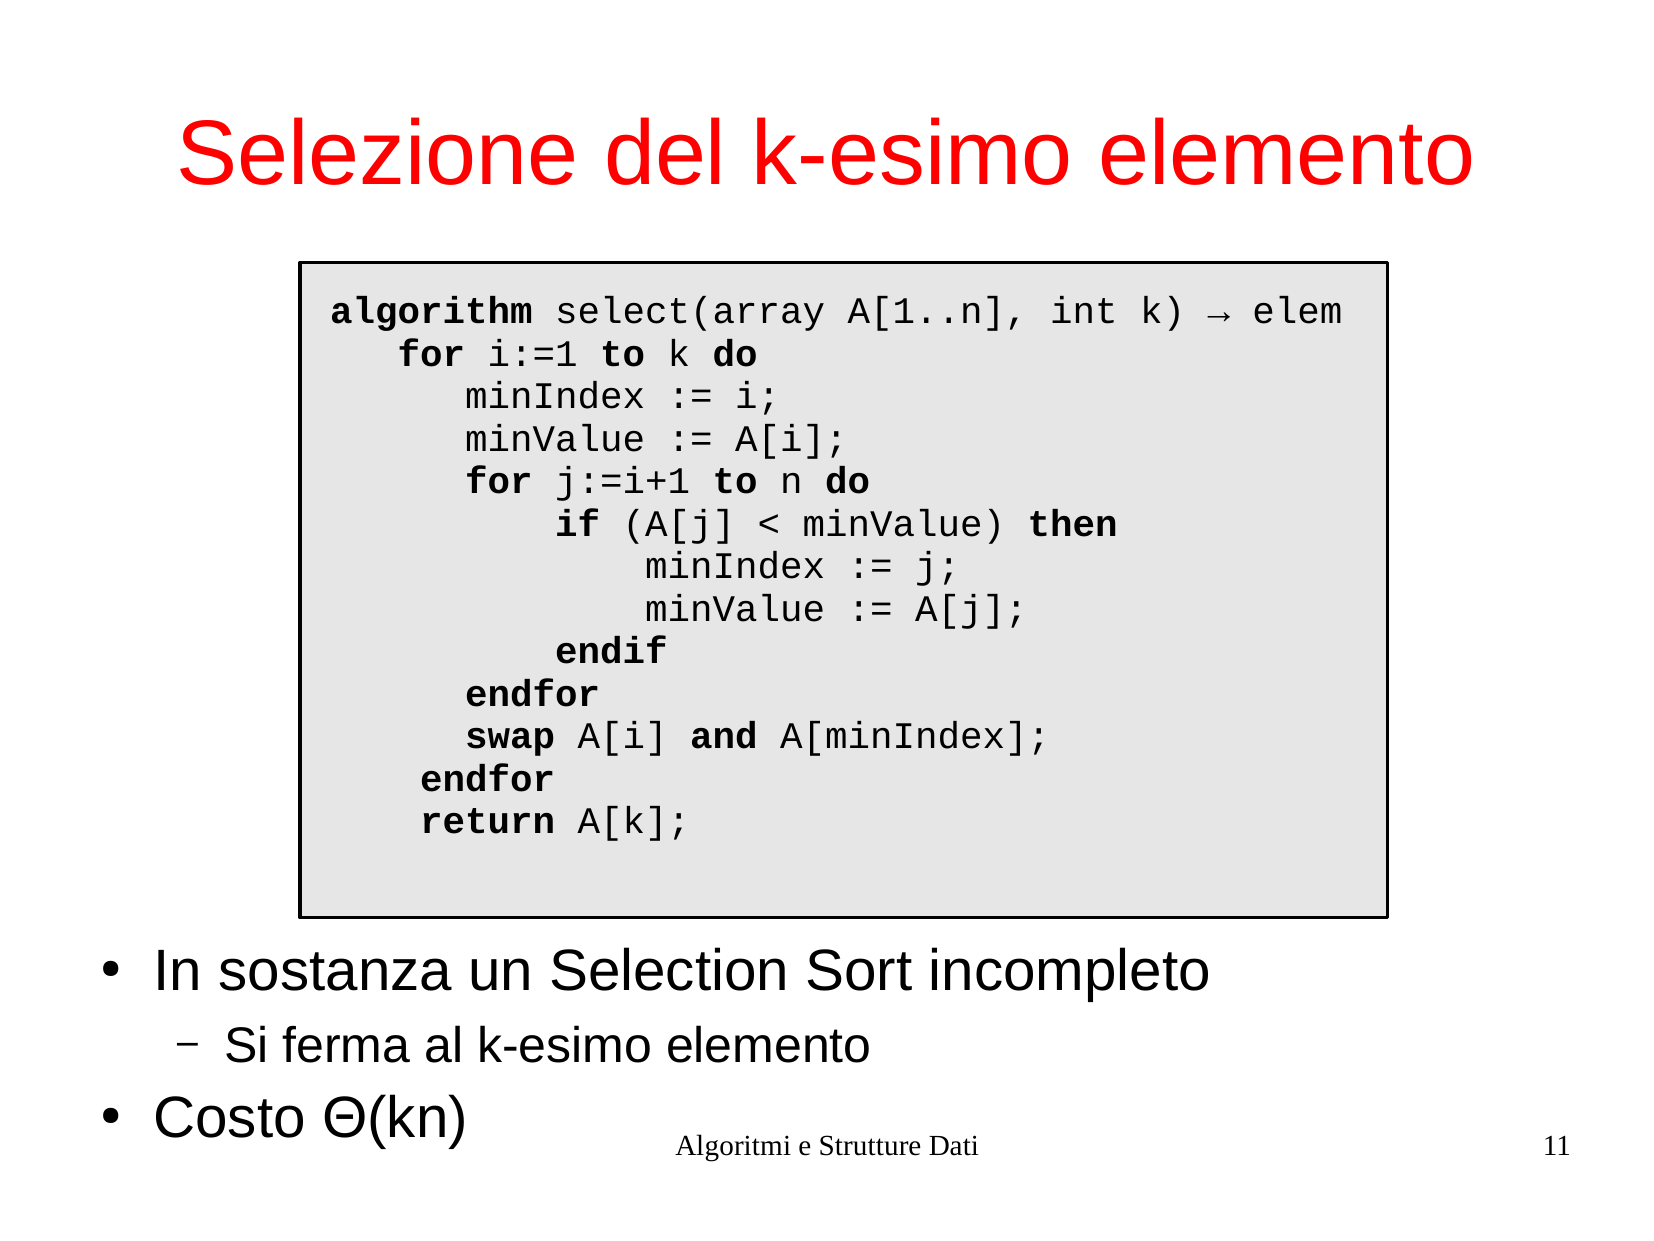

# Selezione del k-esimo elemento
algorithm select(array A[1..n], int k) → elem
 for i:=1 to k do
 minIndex := i;
 minValue := A[i];
 for j:=i+1 to n do
 if (A[j] < minValue) then
 minIndex := j;
 minValue := A[j];
 endif
 endfor
 swap A[i] and A[minIndex];
 endfor
 return A[k];
In sostanza un Selection Sort incompleto
Si ferma al k-esimo elemento
Costo Θ(kn)
Algoritmi e Strutture Dati
11